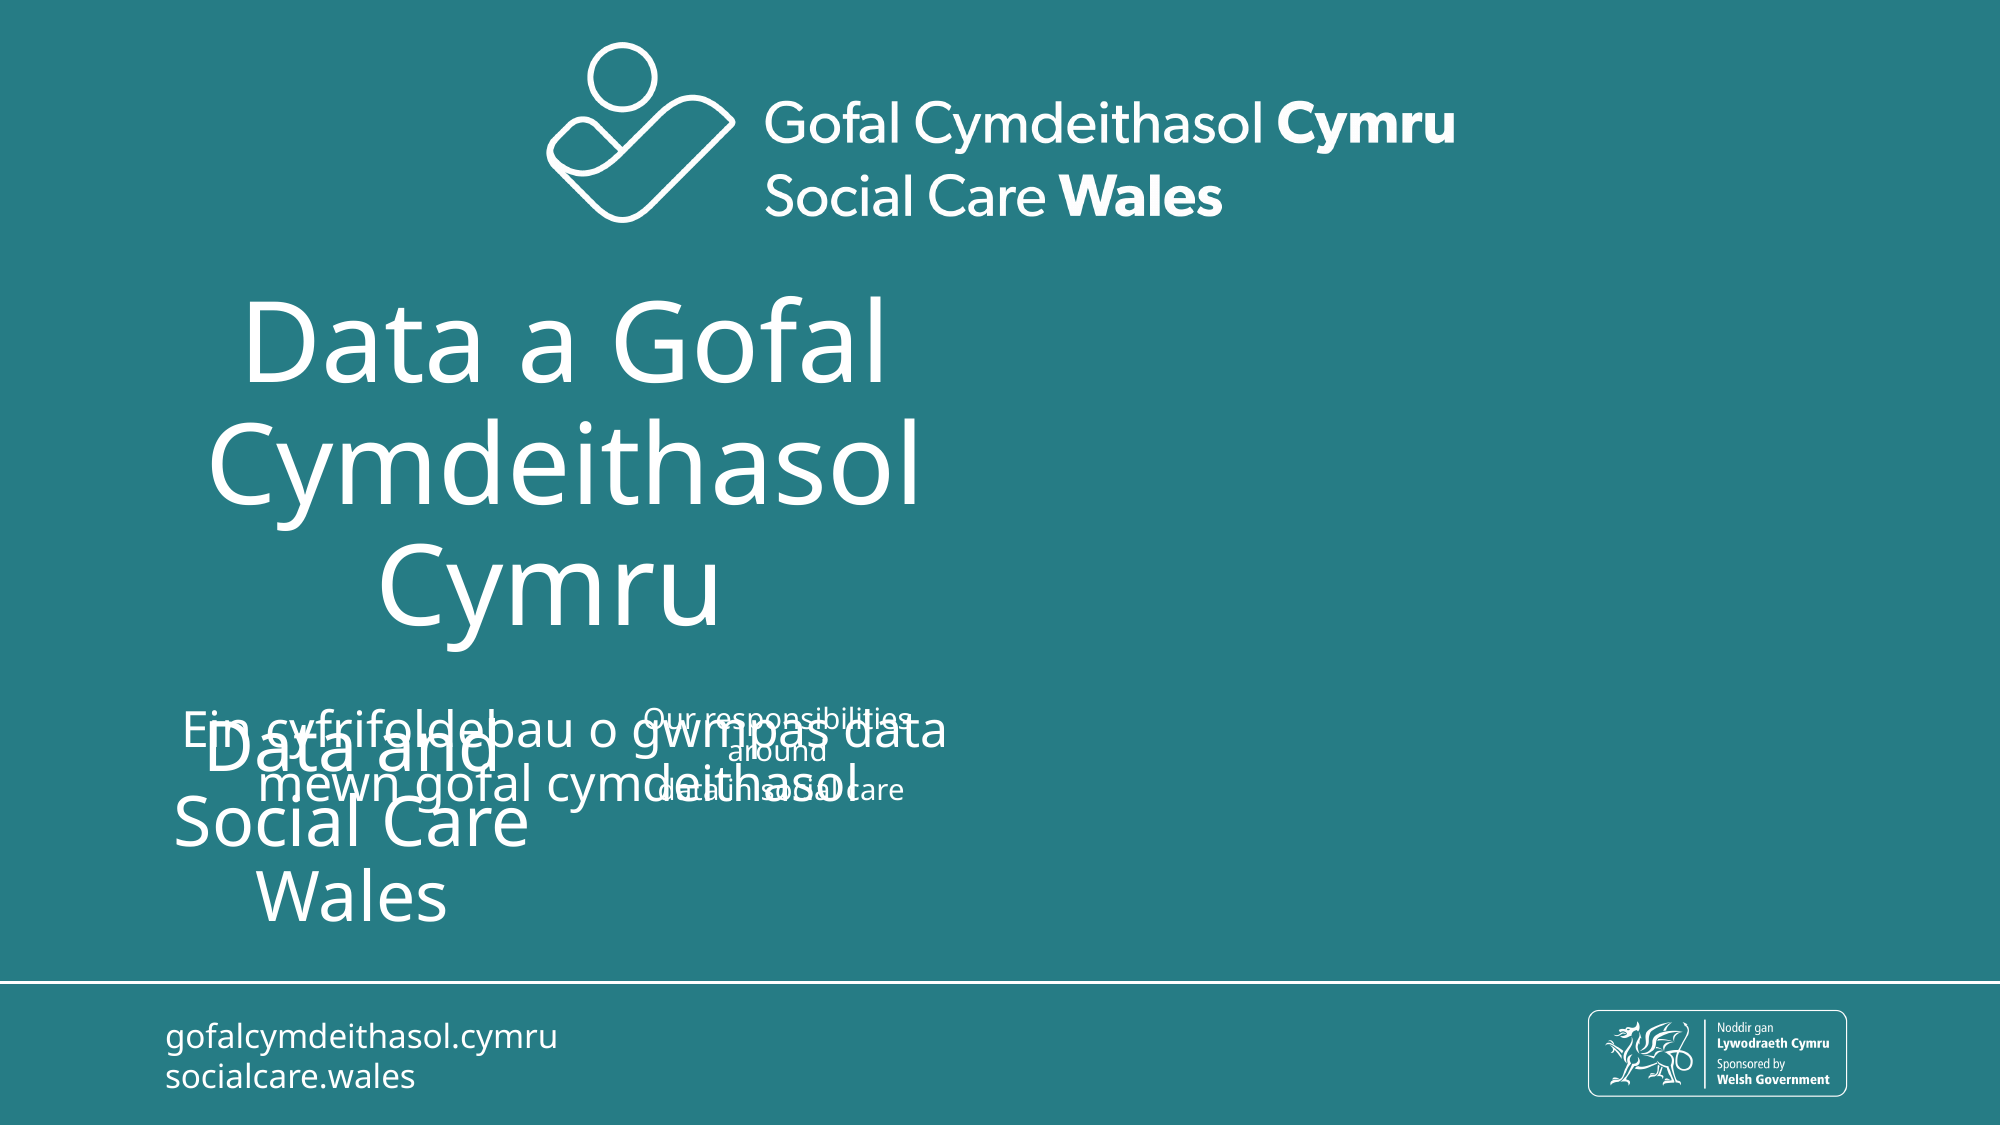

Data a Gofal Cymdeithasol Cymru
# Data and Social Care Wales
Ein cyfrifoldebau o gwmpas data mewn gofal cymdeithasol
Our responsibilities around
 data in social care